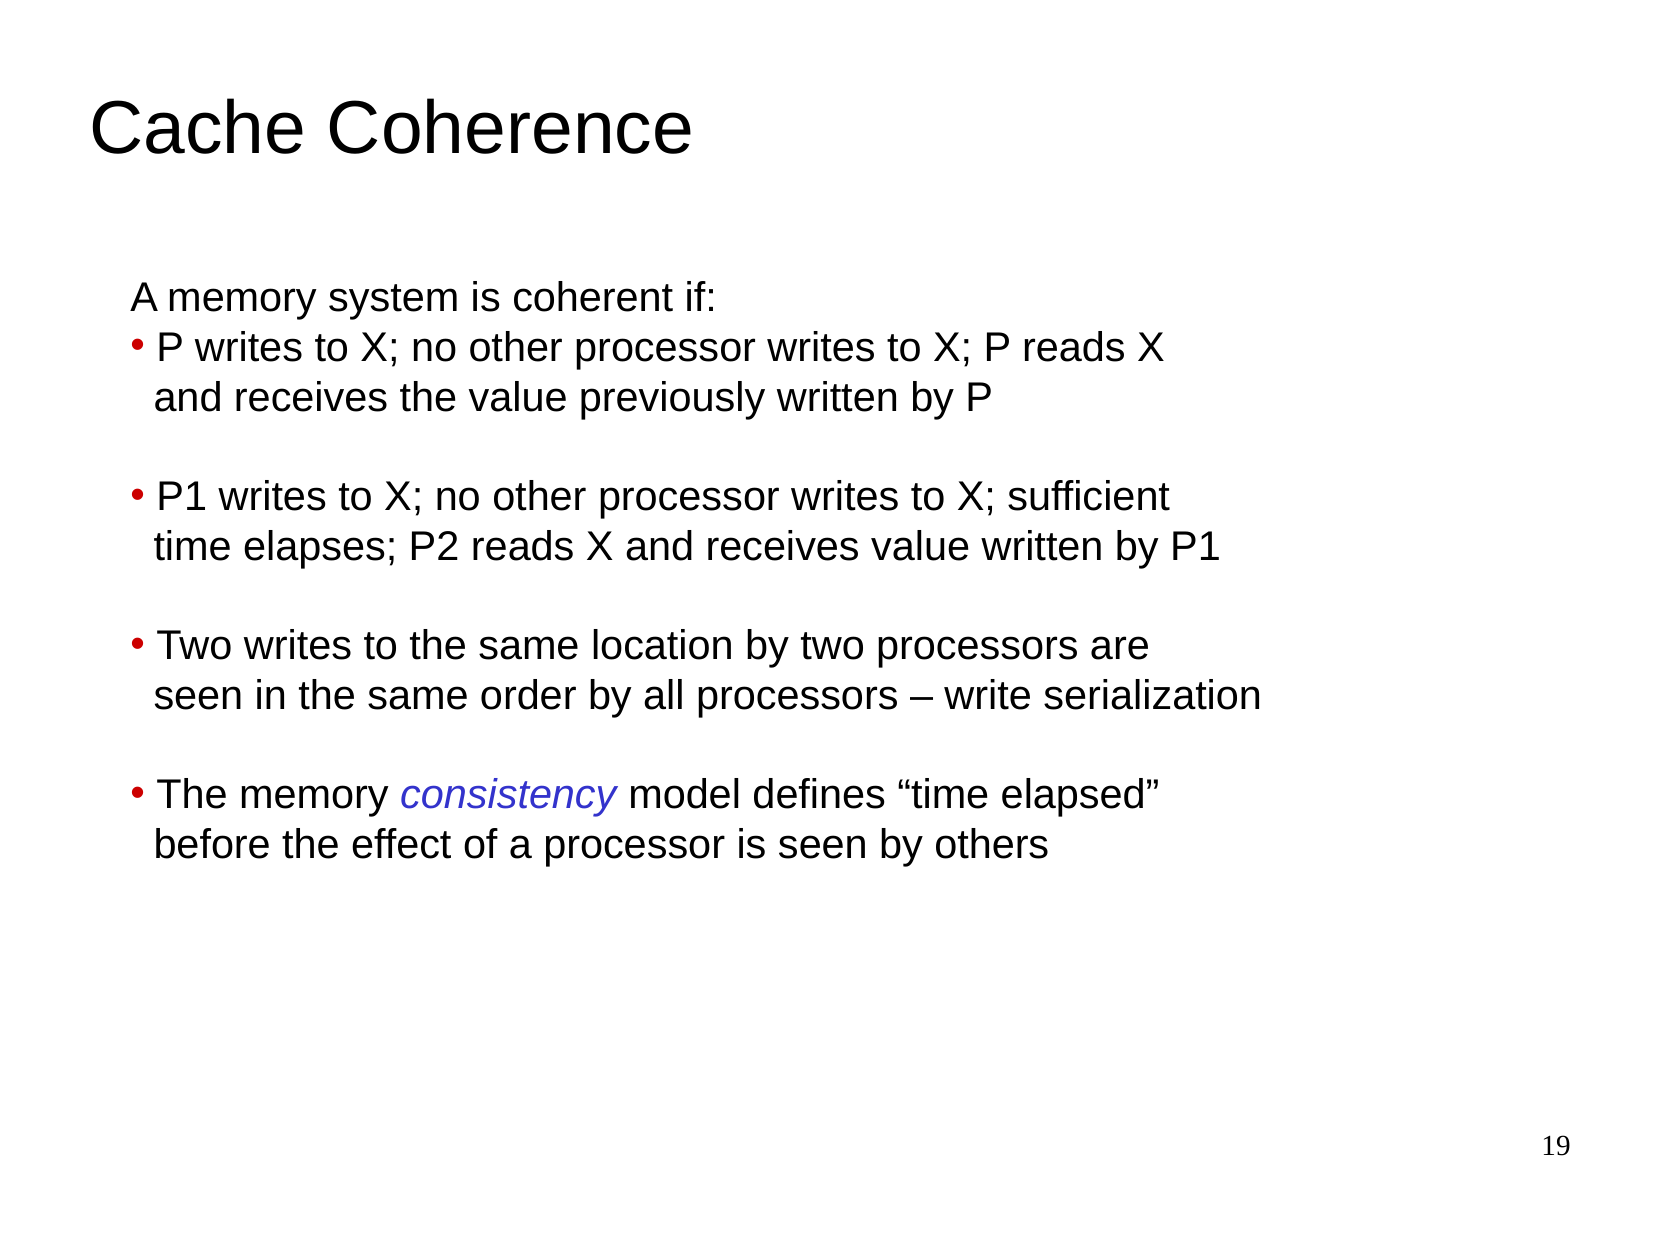

Cache Coherence
A memory system is coherent if:
 P writes to X; no other processor writes to X; P reads X
 and receives the value previously written by P
 P1 writes to X; no other processor writes to X; sufficient
 time elapses; P2 reads X and receives value written by P1
 Two writes to the same location by two processors are
 seen in the same order by all processors – write serialization
 The memory consistency model defines “time elapsed”
 before the effect of a processor is seen by others
19